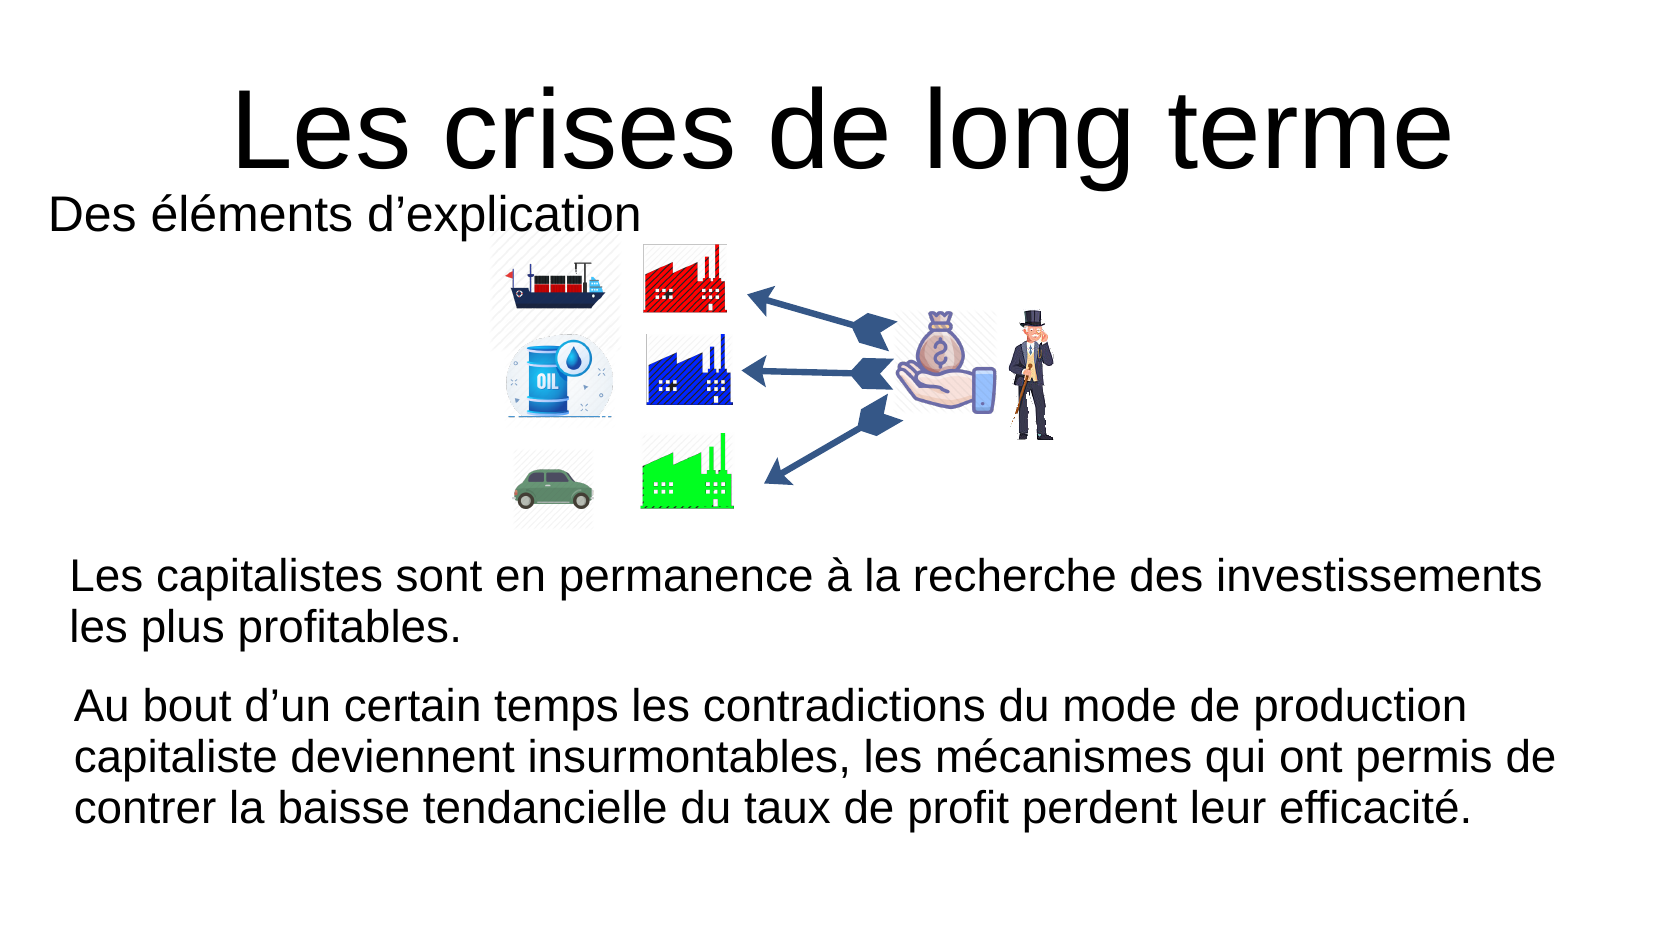

# Les crises de long terme
Des éléments d’explication
Les capitalistes sont en permanence à la recherche des investissements les plus profitables.
Au bout d’un certain temps les contradictions du mode de production capitaliste deviennent insurmontables, les mécanismes qui ont permis de contrer la baisse tendancielle du taux de profit perdent leur efficacité.